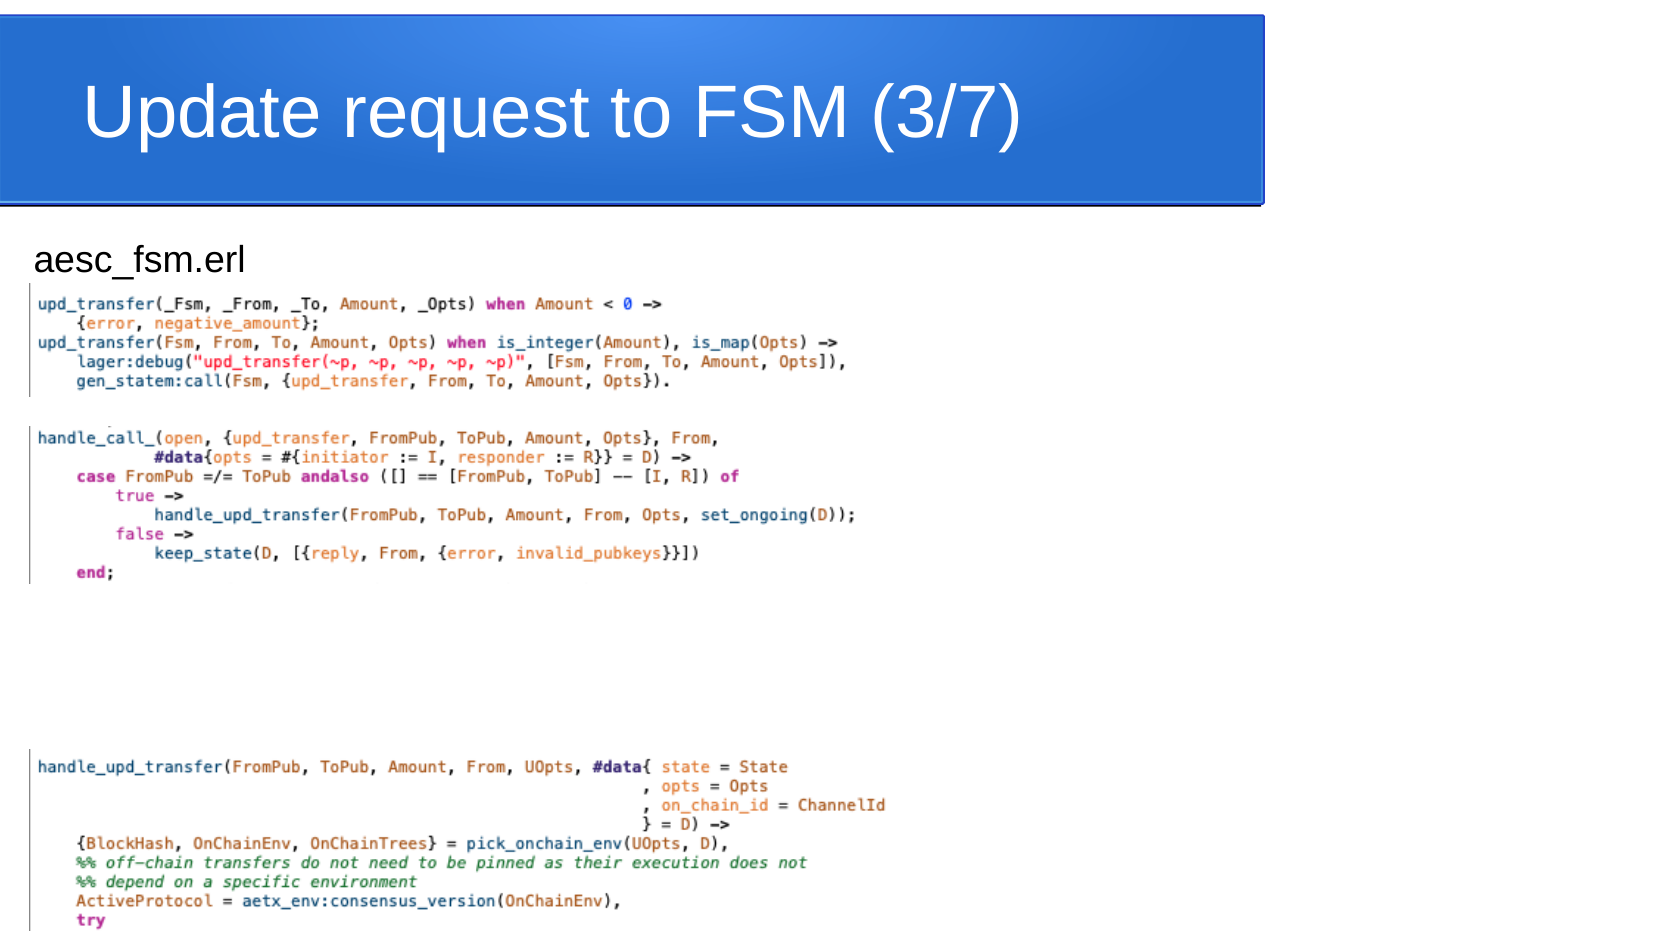

# Update request to FSM (3/7)
aesc_fsm.erl